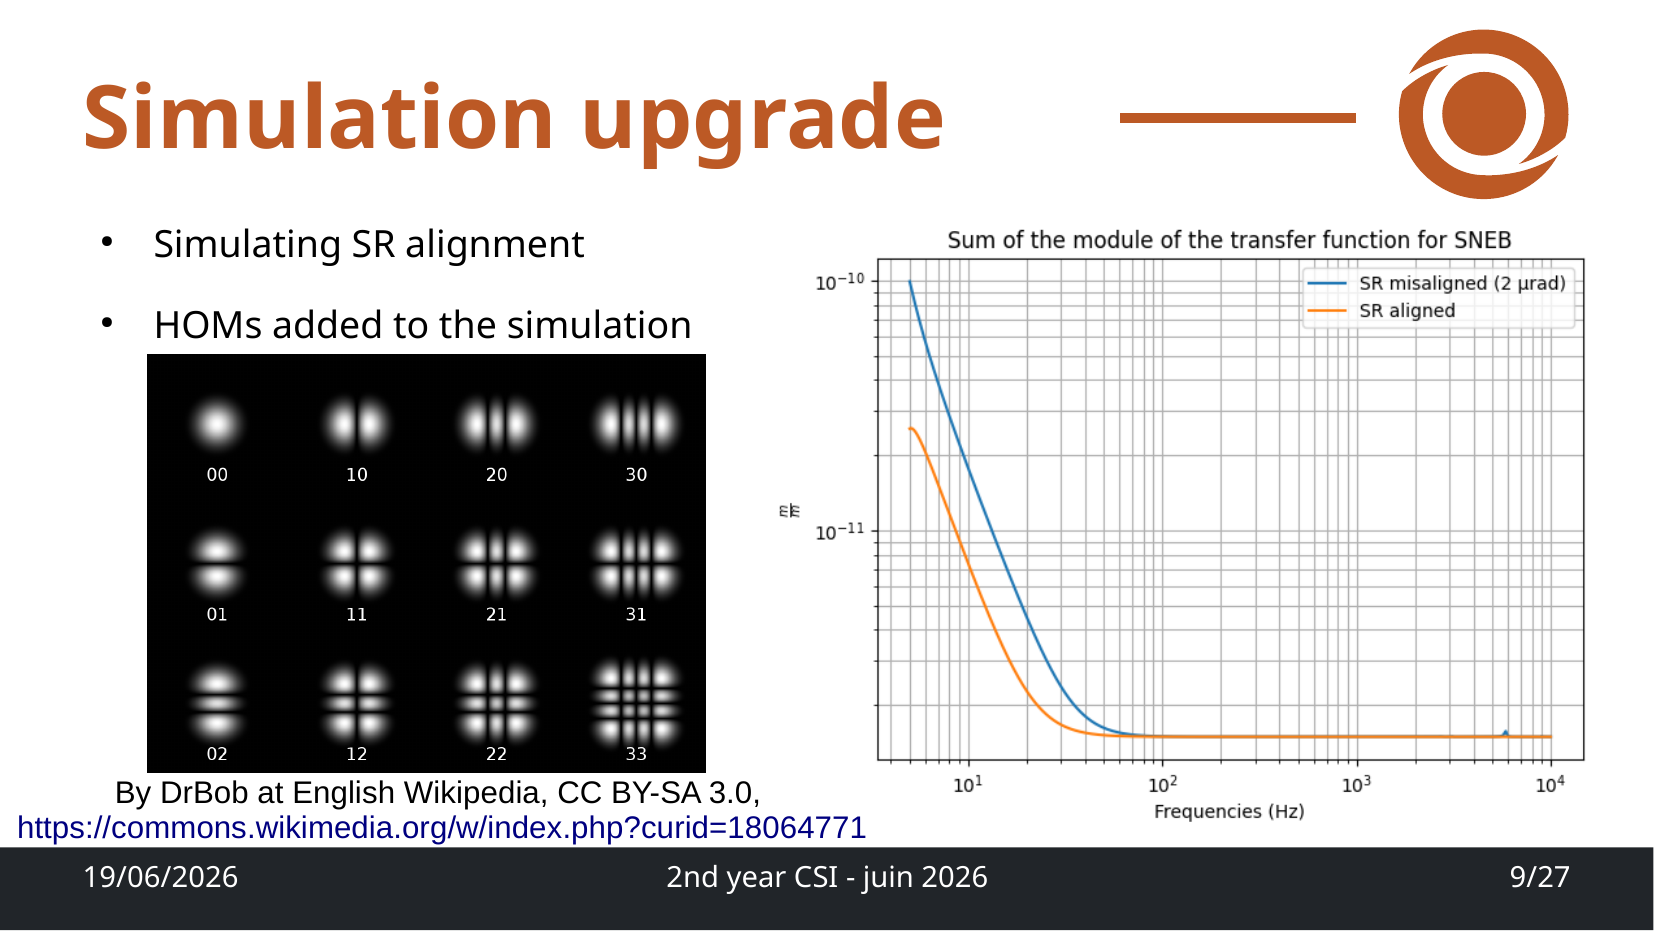

# Simulation upgrade
Simulating SR alignment
HOMs added to the simulation
By DrBob at English Wikipedia, CC BY-SA 3.0, https://commons.wikimedia.org/w/index.php?curid=18064771
19/06/2026
2nd year CSI - juin 2026
9